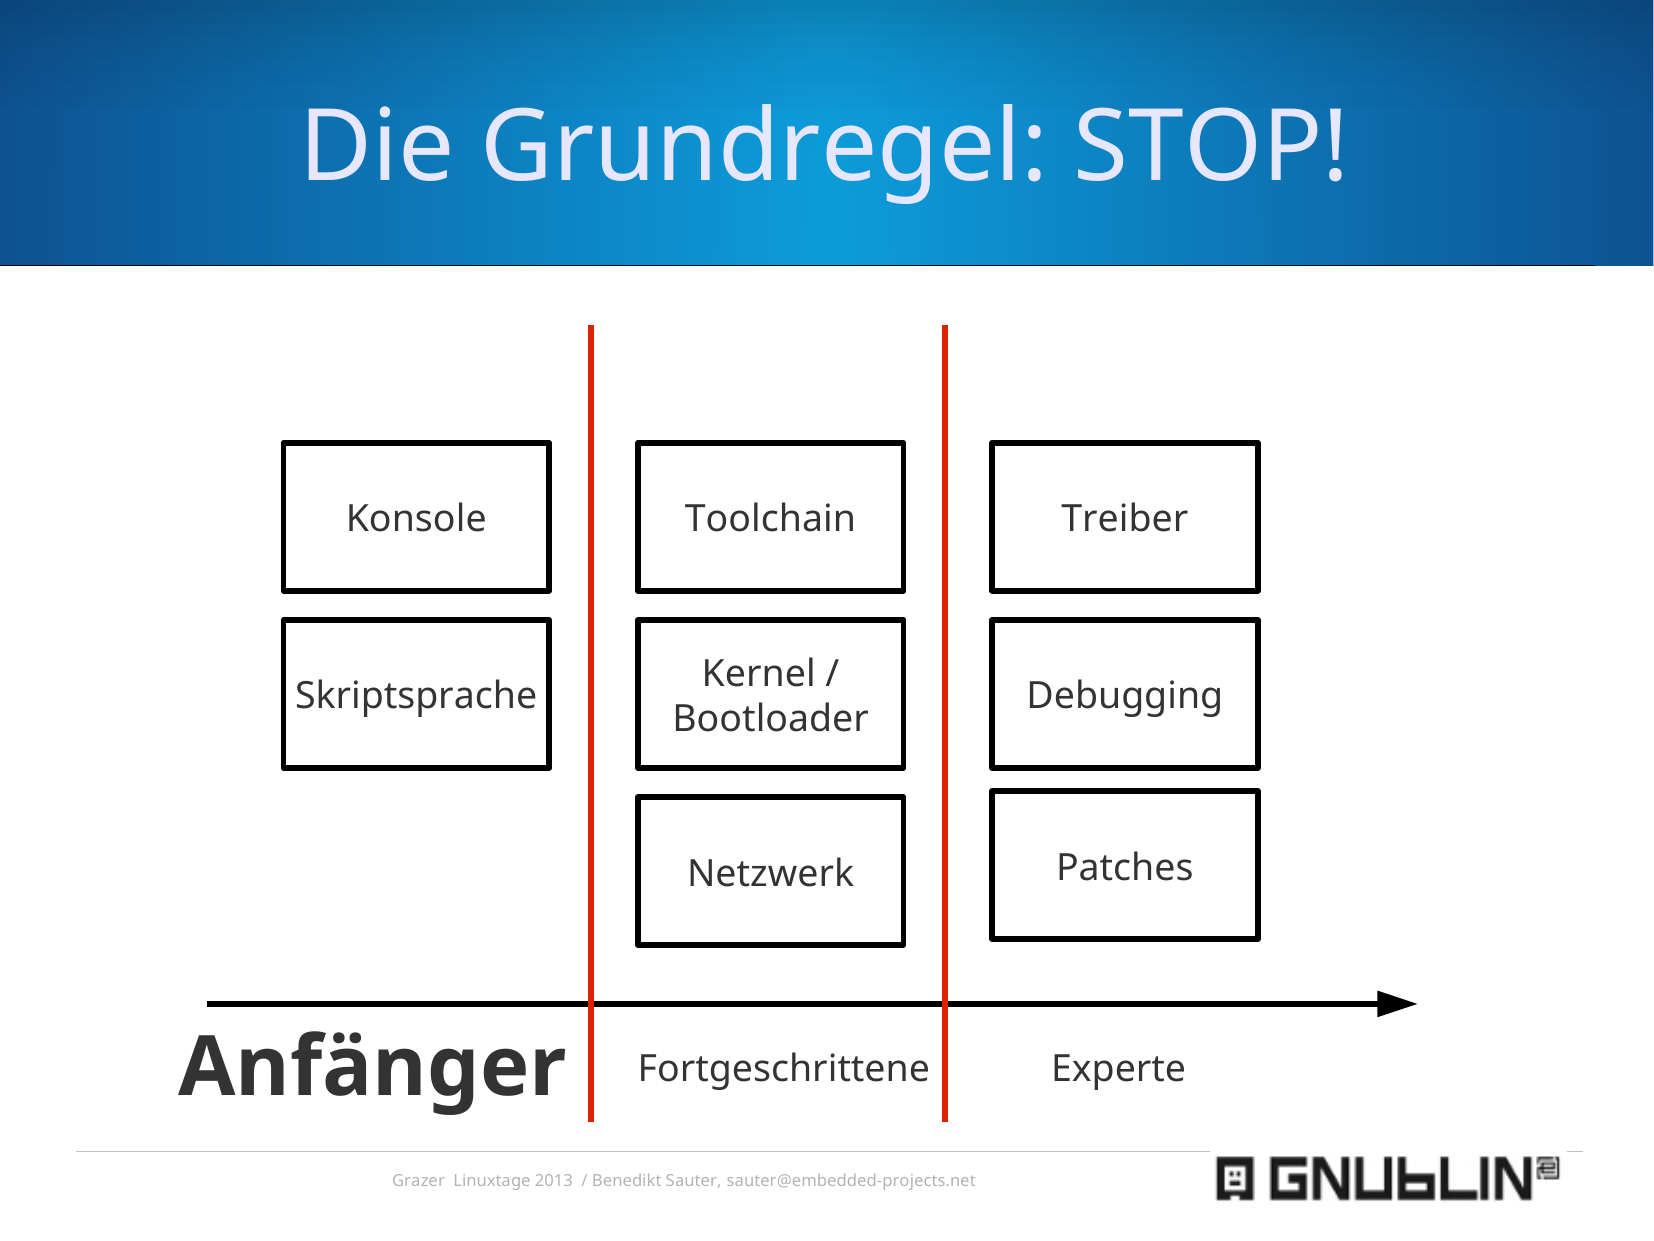

# Die Grundregel: STOP!
Konsole
Toolchain
Treiber
Skriptsprache
Kernel /
Bootloader
Debugging
Patches
Netzwerk
Anfänger
Fortgeschrittene
Experte